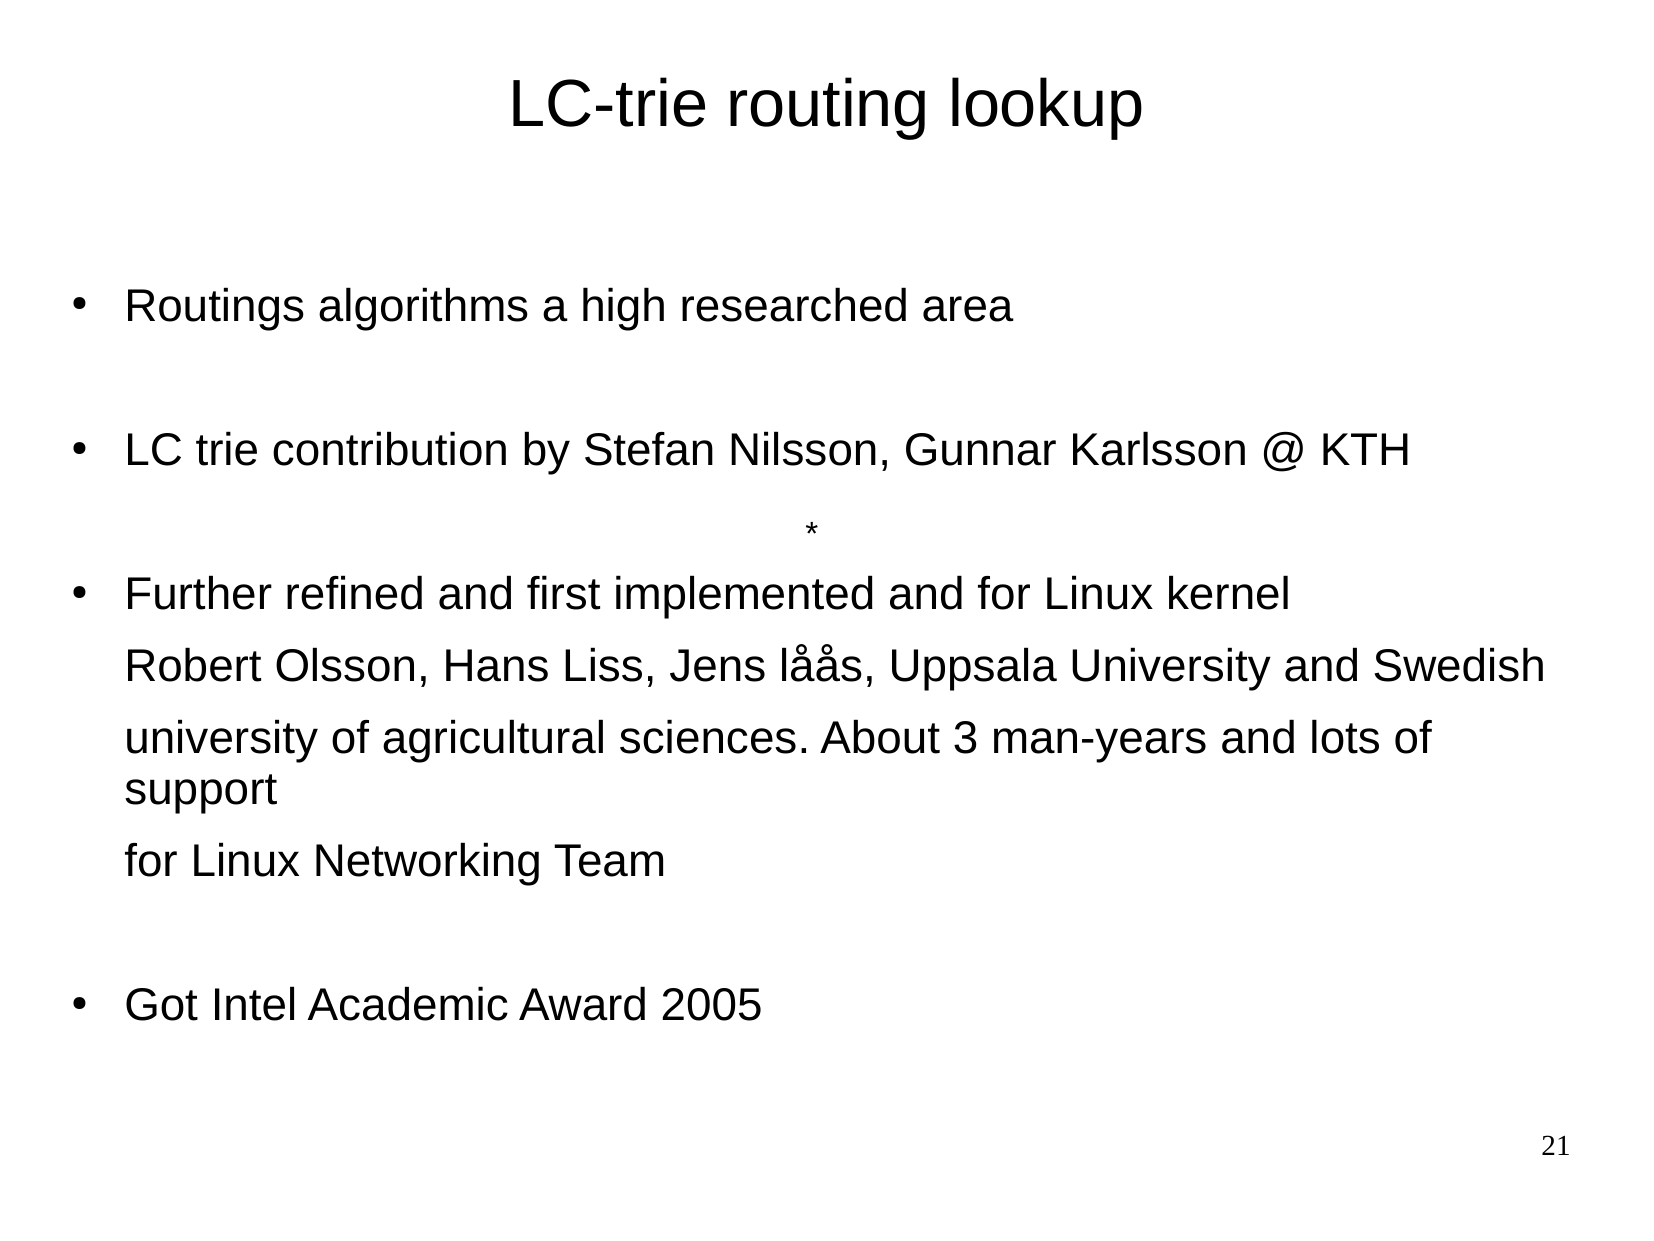

# LC-trie routing lookup
Routings algorithms a high researched area
LC trie contribution by Stefan Nilsson, Gunnar Karlsson @ KTH
Further refined and first implemented and for Linux kernel
Robert Olsson, Hans Liss, Jens låås, Uppsala University and Swedish
university of agricultural sciences. About 3 man-years and lots of support
for Linux Networking Team
Got Intel Academic Award 2005
*
21